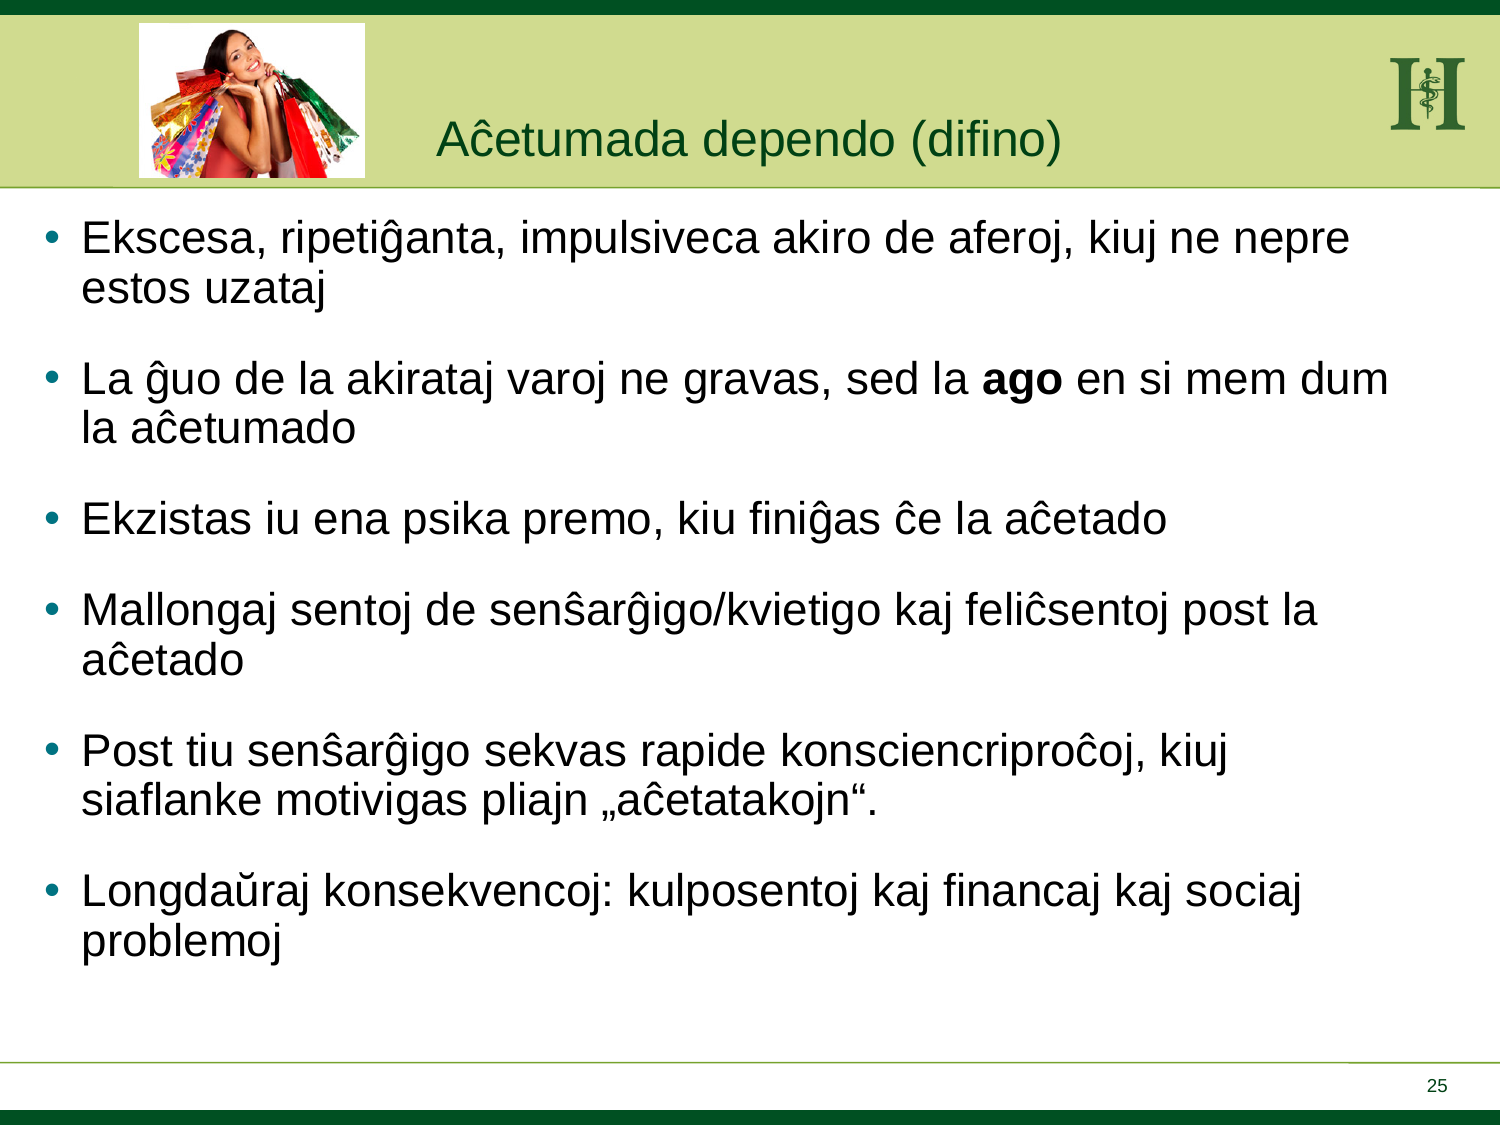

# Aĉetumada dependo (difino)
Ekscesa, ripetiĝanta, impulsiveca akiro de aferoj, kiuj ne nepre estos uzataj
La ĝuo de la akirataj varoj ne gravas, sed la ago en si mem dum la aĉetumado
Ekzistas iu ena psika premo, kiu finiĝas ĉe la aĉetado
Mallongaj sentoj de senŝarĝigo/kvietigo kaj feliĉsentoj post la aĉetado
Post tiu senŝarĝigo sekvas rapide konsciencriproĉoj, kiuj siaflanke motivigas pliajn „aĉetatakojn“.
Longdaŭraj konsekvencoj: kulposentoj kaj financaj kaj sociaj problemoj